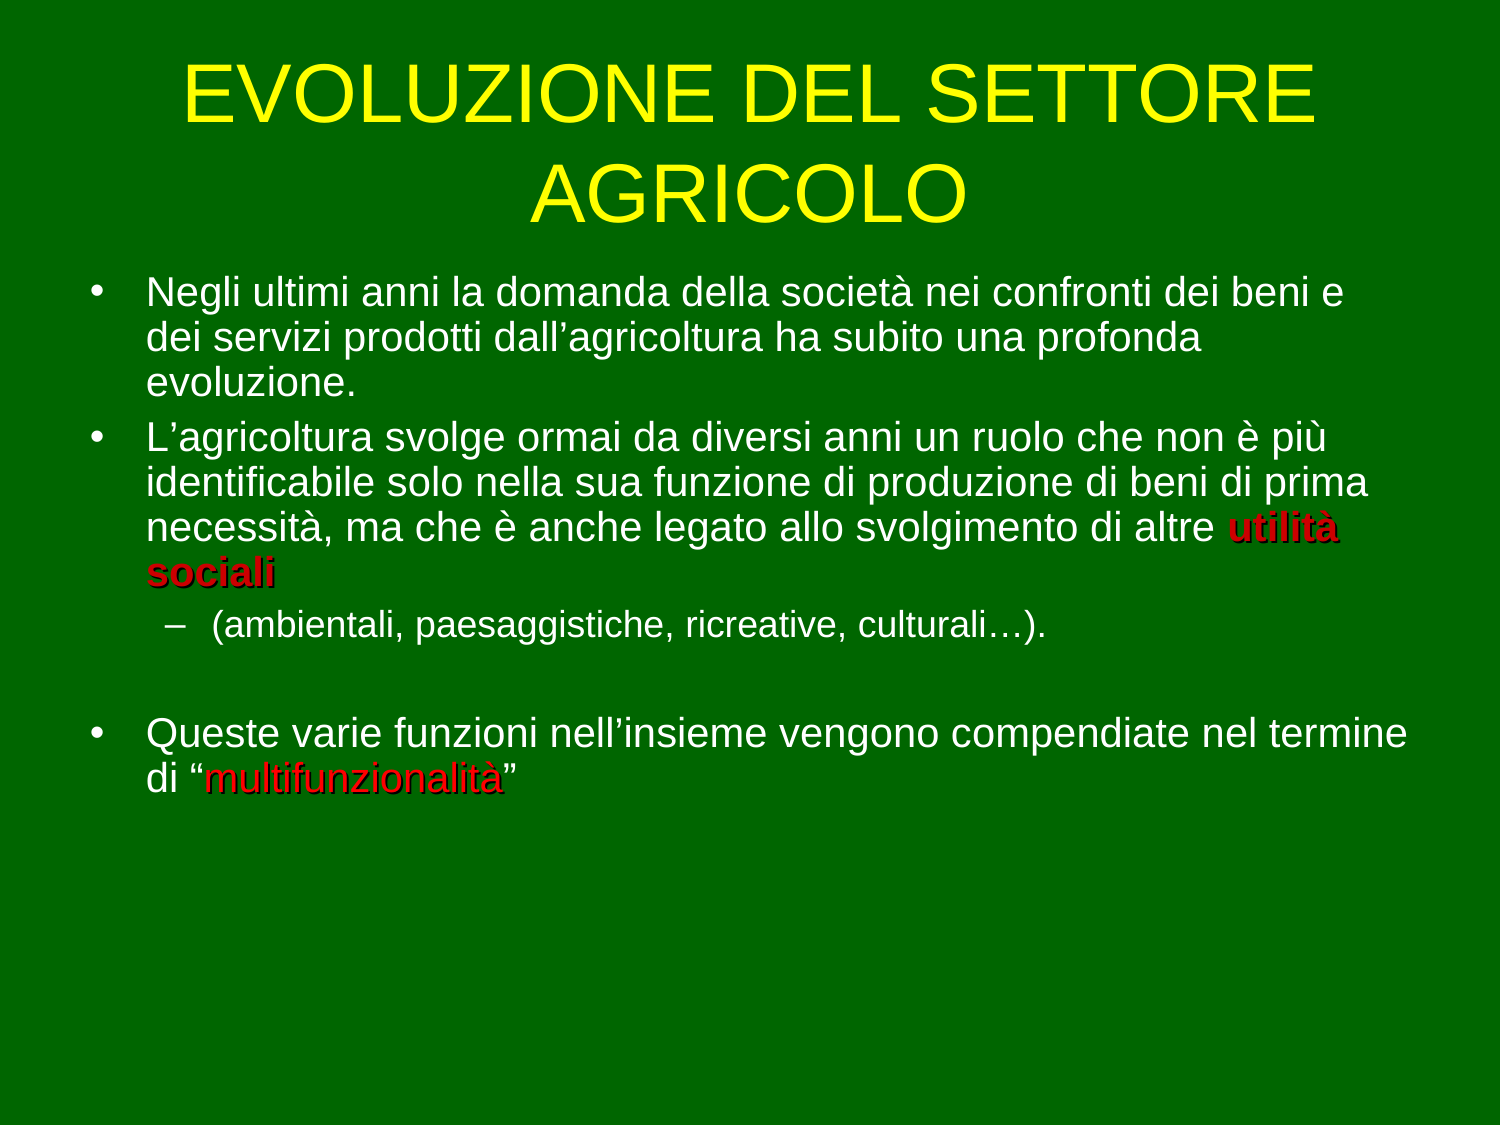

# EVOLUZIONE DEL SETTORE AGRICOLO
Negli ultimi anni la domanda della società nei confronti dei beni e dei servizi prodotti dall’agricoltura ha subito una profonda evoluzione.
L’agricoltura svolge ormai da diversi anni un ruolo che non è più identificabile solo nella sua funzione di produzione di beni di prima necessità, ma che è anche legato allo svolgimento di altre utilità sociali
(ambientali, paesaggistiche, ricreative, culturali…).
Queste varie funzioni nell’insieme vengono compendiate nel termine di “multifunzionalità”